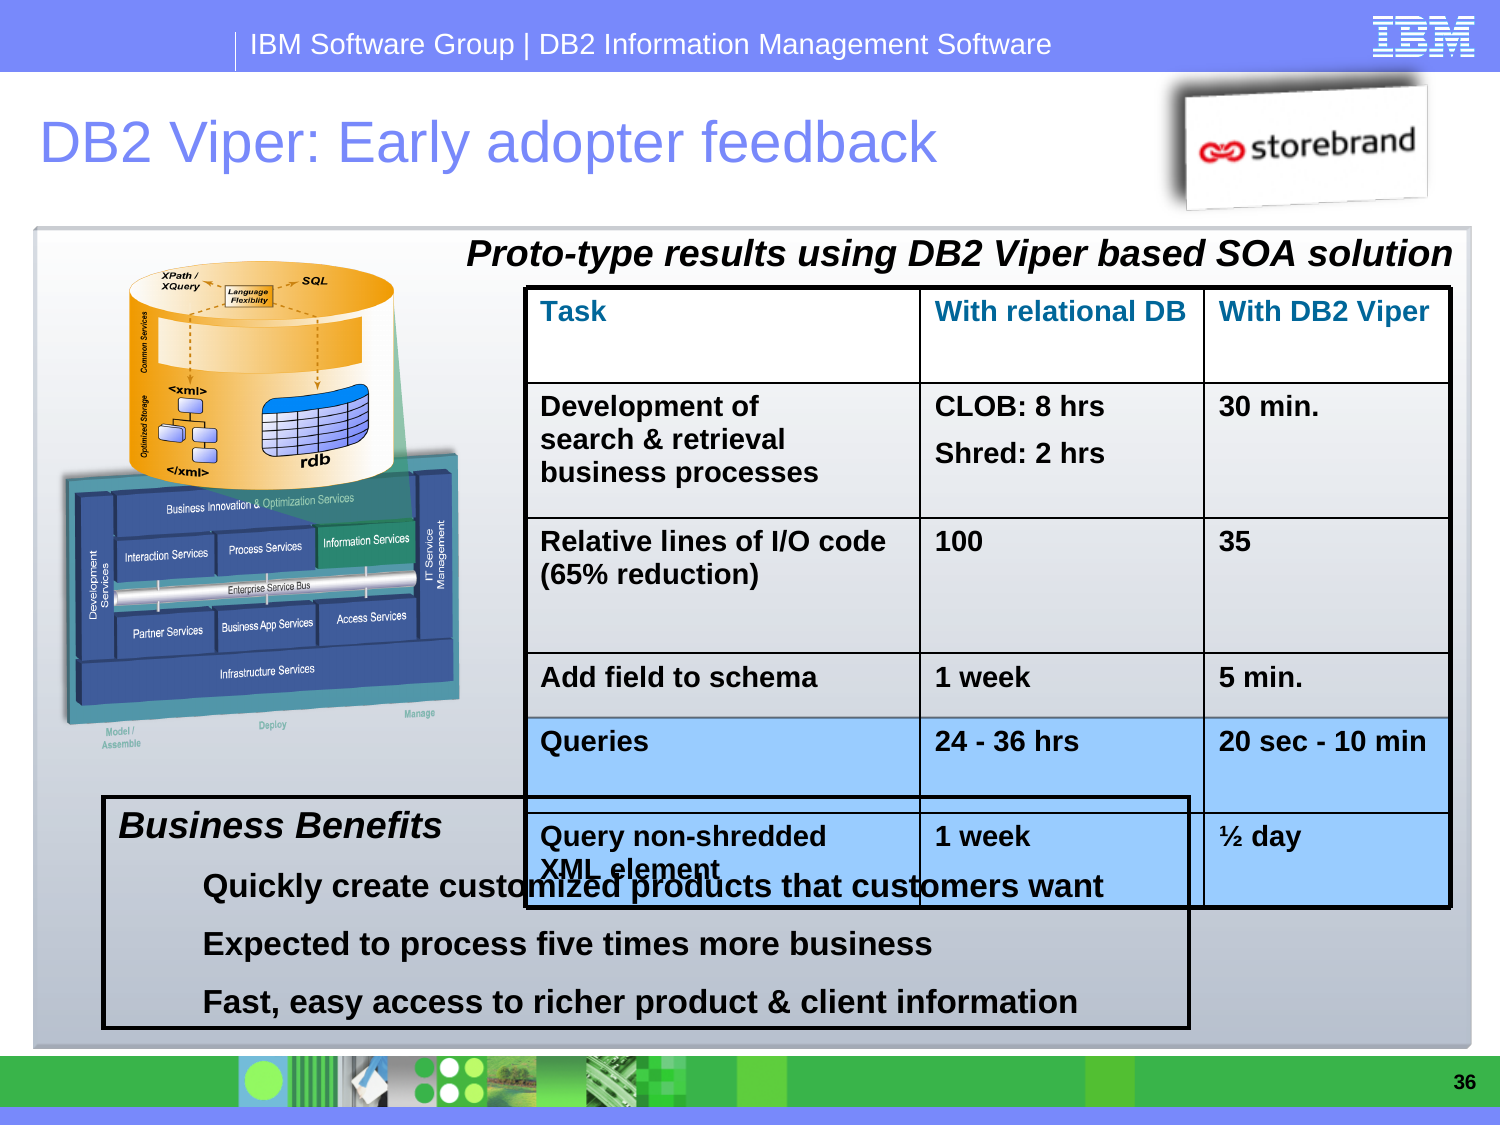

# DB2 Viper: Early adopter feedback
Proto-type results using DB2 Viper based SOA solution
Task
With relational DB
With DB2 Viper
Development of
search & retrieval business processes
CLOB: 8 hrs
Shred: 2 hrs
30 min.
Relative lines of I/O code
(65% reduction)
100
35
Add field to schema
1 week
5 min.
Queries
24 - 36 hrs
20 sec - 10 min
Query non-shredded
XML element
1 week
½ day
Business Benefits
 Quickly create customized products that customers want
 Expected to process five times more business
 Fast, easy access to richer product & client information
36